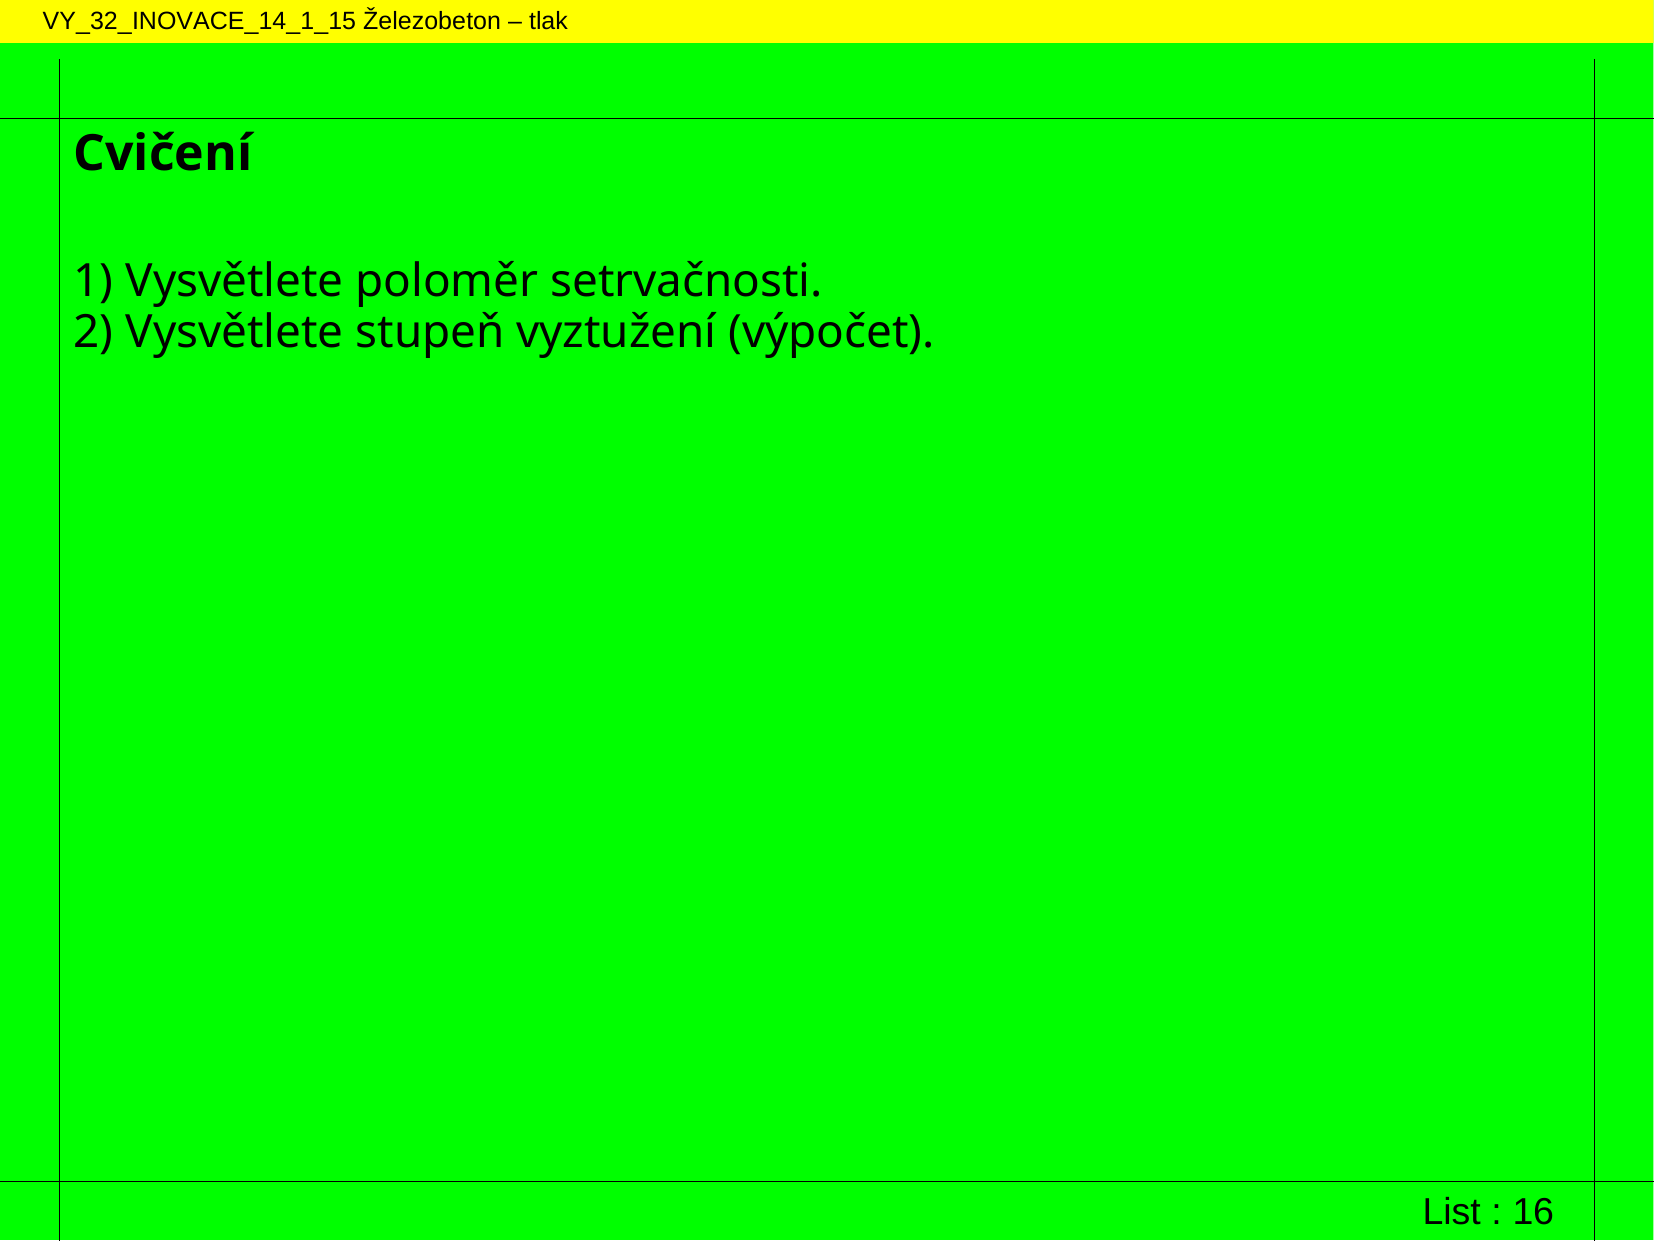

VY_32_INOVACE_14_1_15 Železobeton – tlak
 VY_32_INOVACE_14_1_15 Železobeton – tlak
Cvičení
1) Vysvětlete poloměr setrvačnosti.
2) Vysvětlete stupeň vyztužení (výpočet).
List :